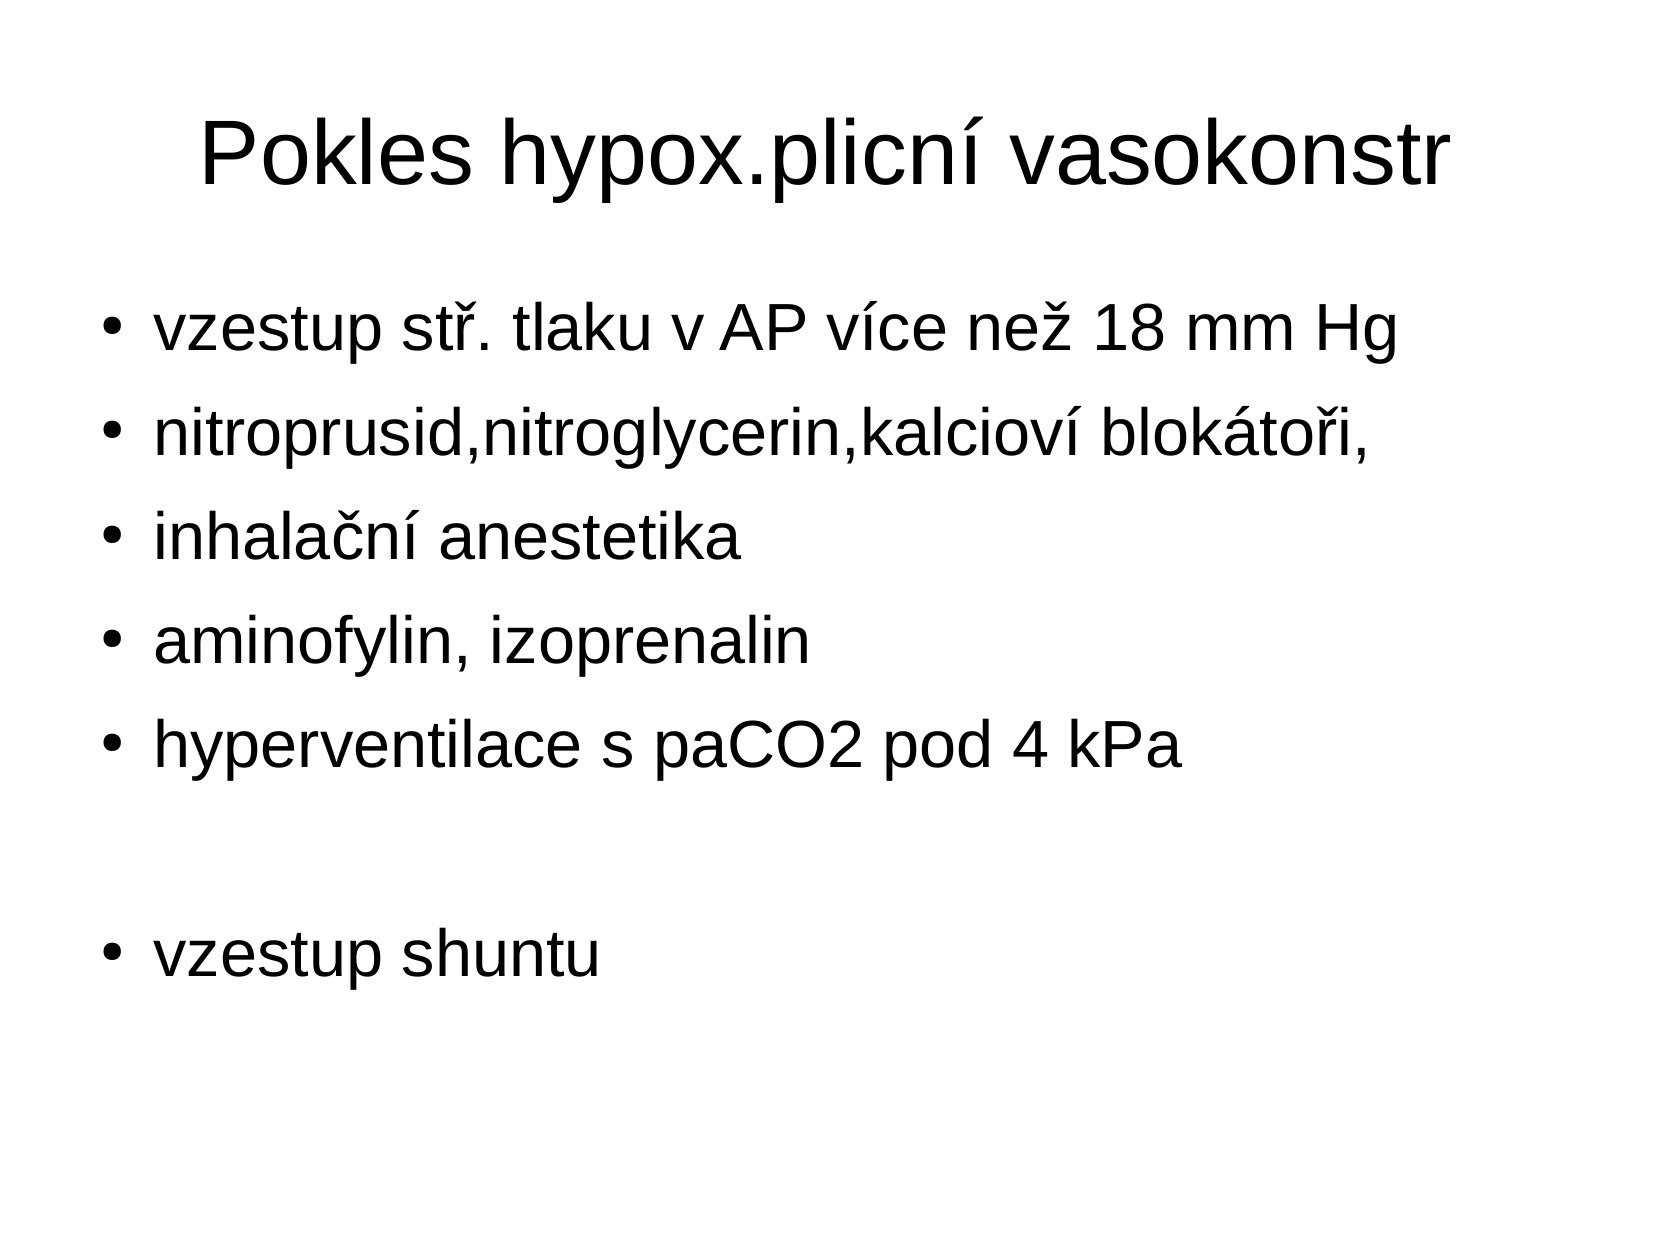

# Pokles hypox.plicní vasokonstr
vzestup stř. tlaku v AP více než 18 mm Hg
nitroprusid,nitroglycerin,kalcioví blokátoři,
inhalační anestetika
aminofylin, izoprenalin
hyperventilace s paCO2 pod 4 kPa
vzestup shuntu